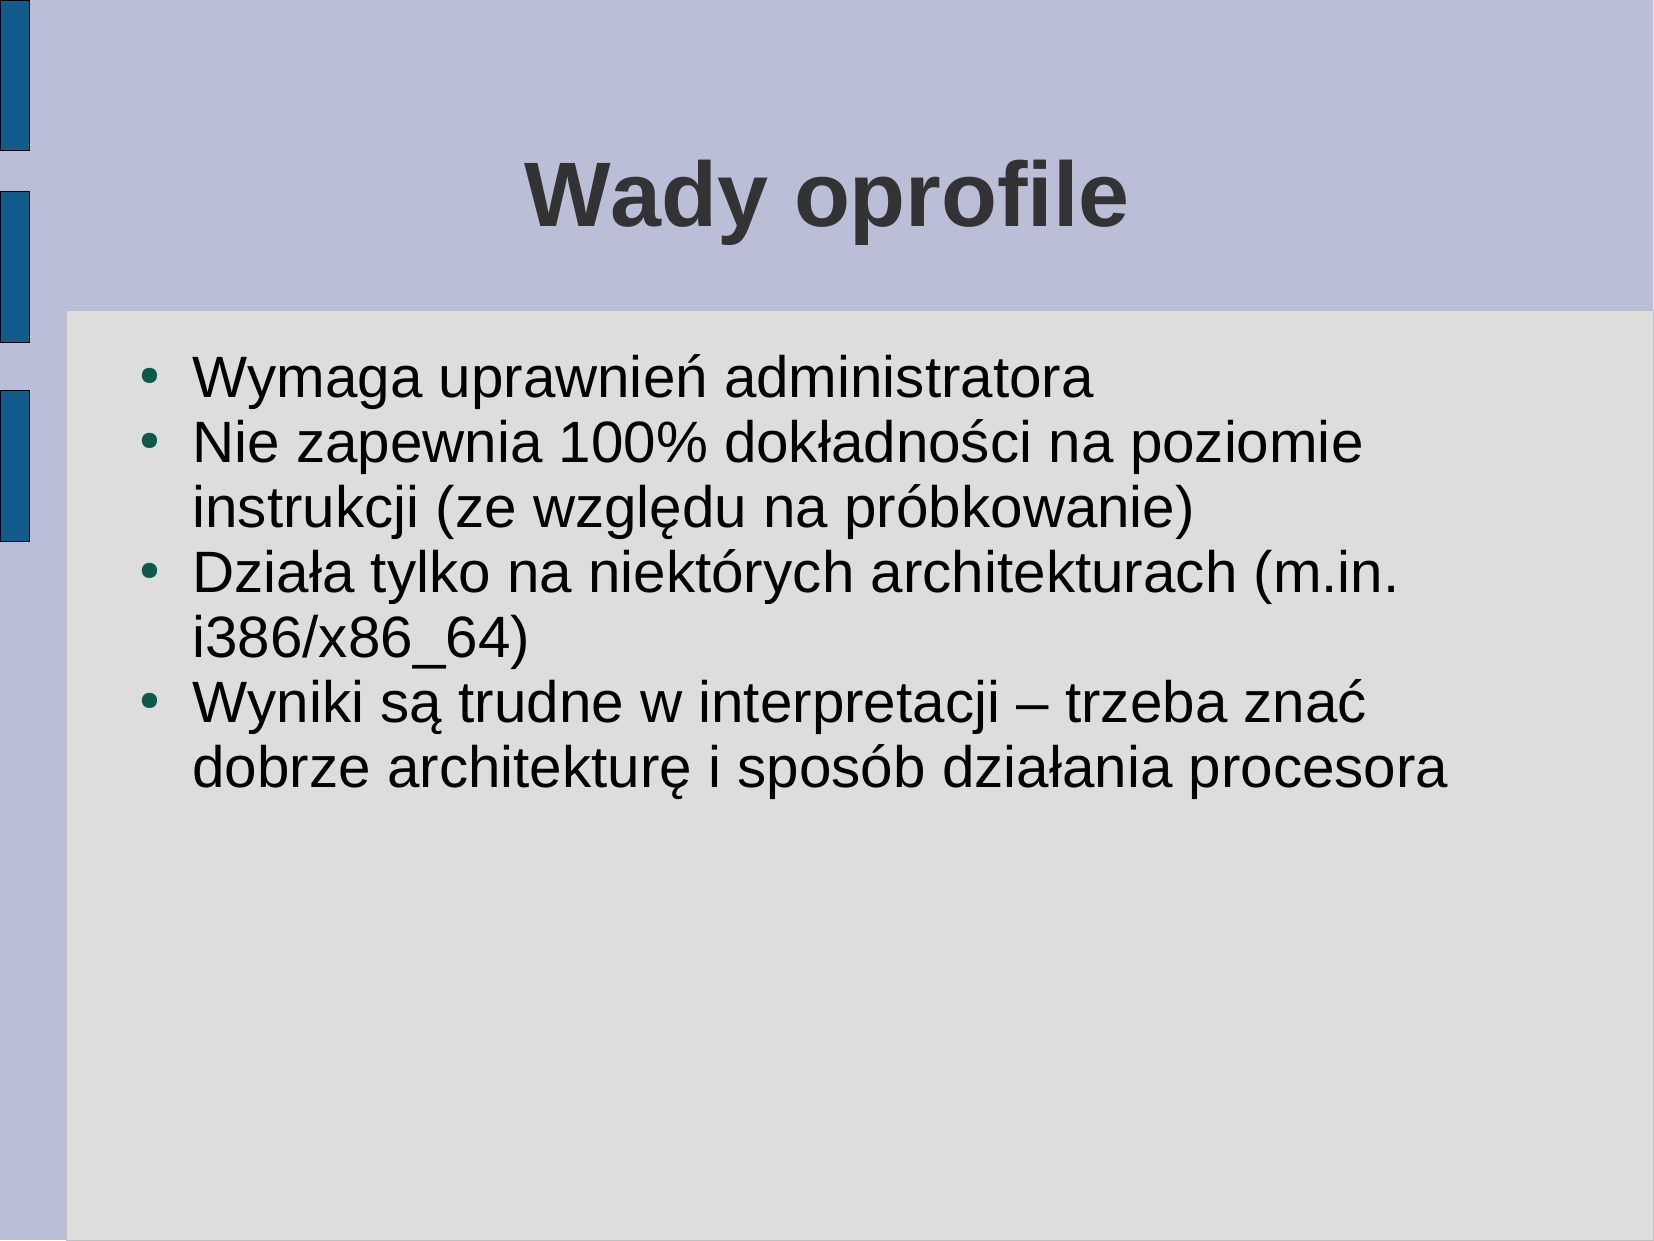

# Wady oprofile
Wymaga uprawnień administratora
Nie zapewnia 100% dokładności na poziomie instrukcji (ze względu na próbkowanie)
Działa tylko na niektórych architekturach (m.in. i386/x86_64)
Wyniki są trudne w interpretacji – trzeba znać dobrze architekturę i sposób działania procesora